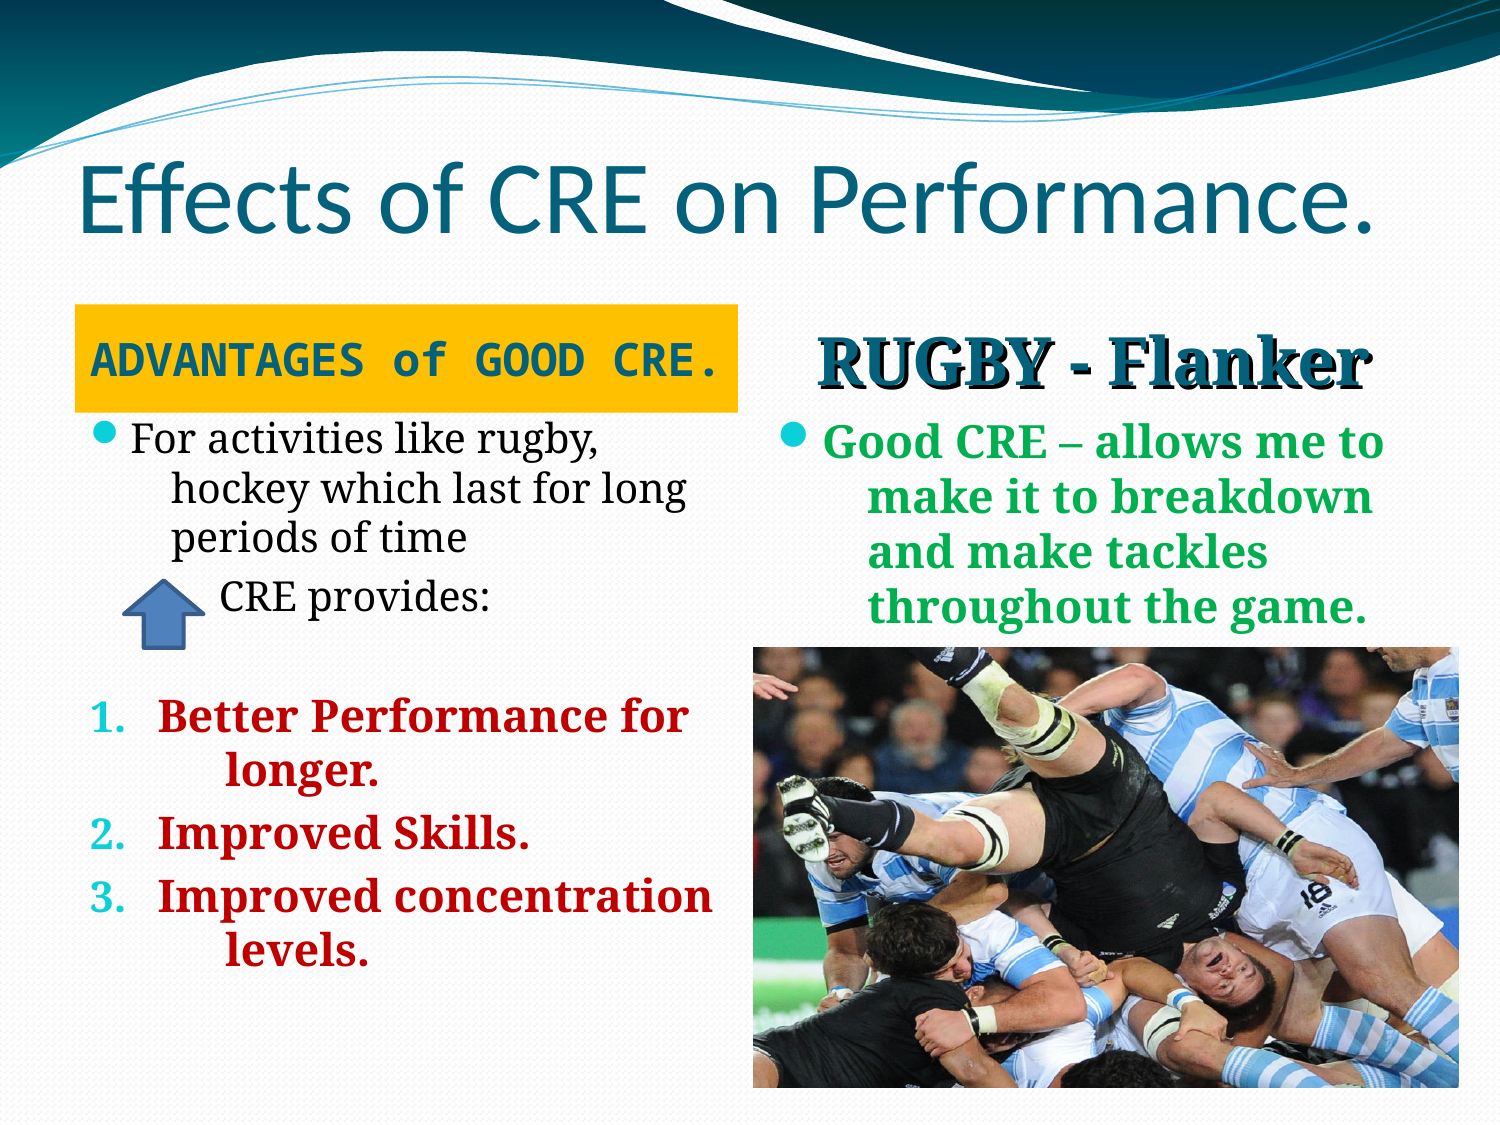

# Effects of CRE on Performance.
ADVANTAGES of GOOD CRE.
RUGBY - Flanker
For activities like rugby, hockey which last for long periods of time
 CRE provides:
Better Performance for longer.
Improved Skills.
Improved concentration levels.
Good CRE – allows me to make it to breakdown and make tackles throughout the game.